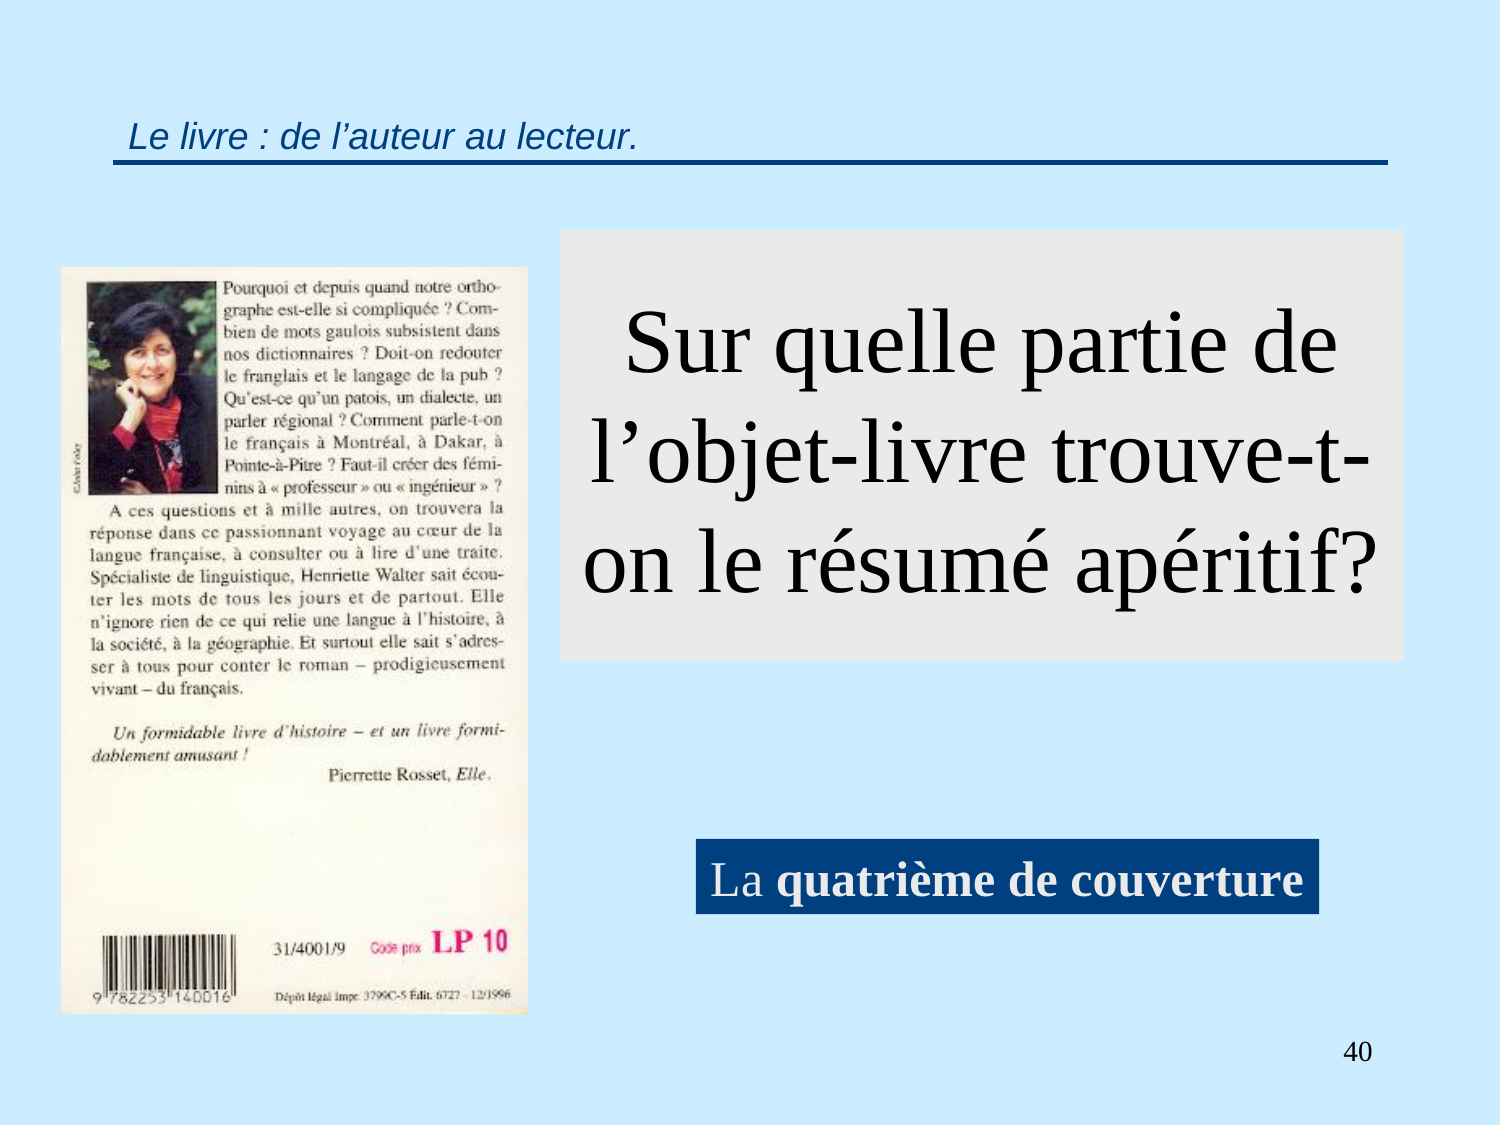

Le livre : de l’auteur au lecteur.
# Sur quelle partie de l’objet-livre trouve-t-on le résumé apéritif?
La quatrième de couverture
40